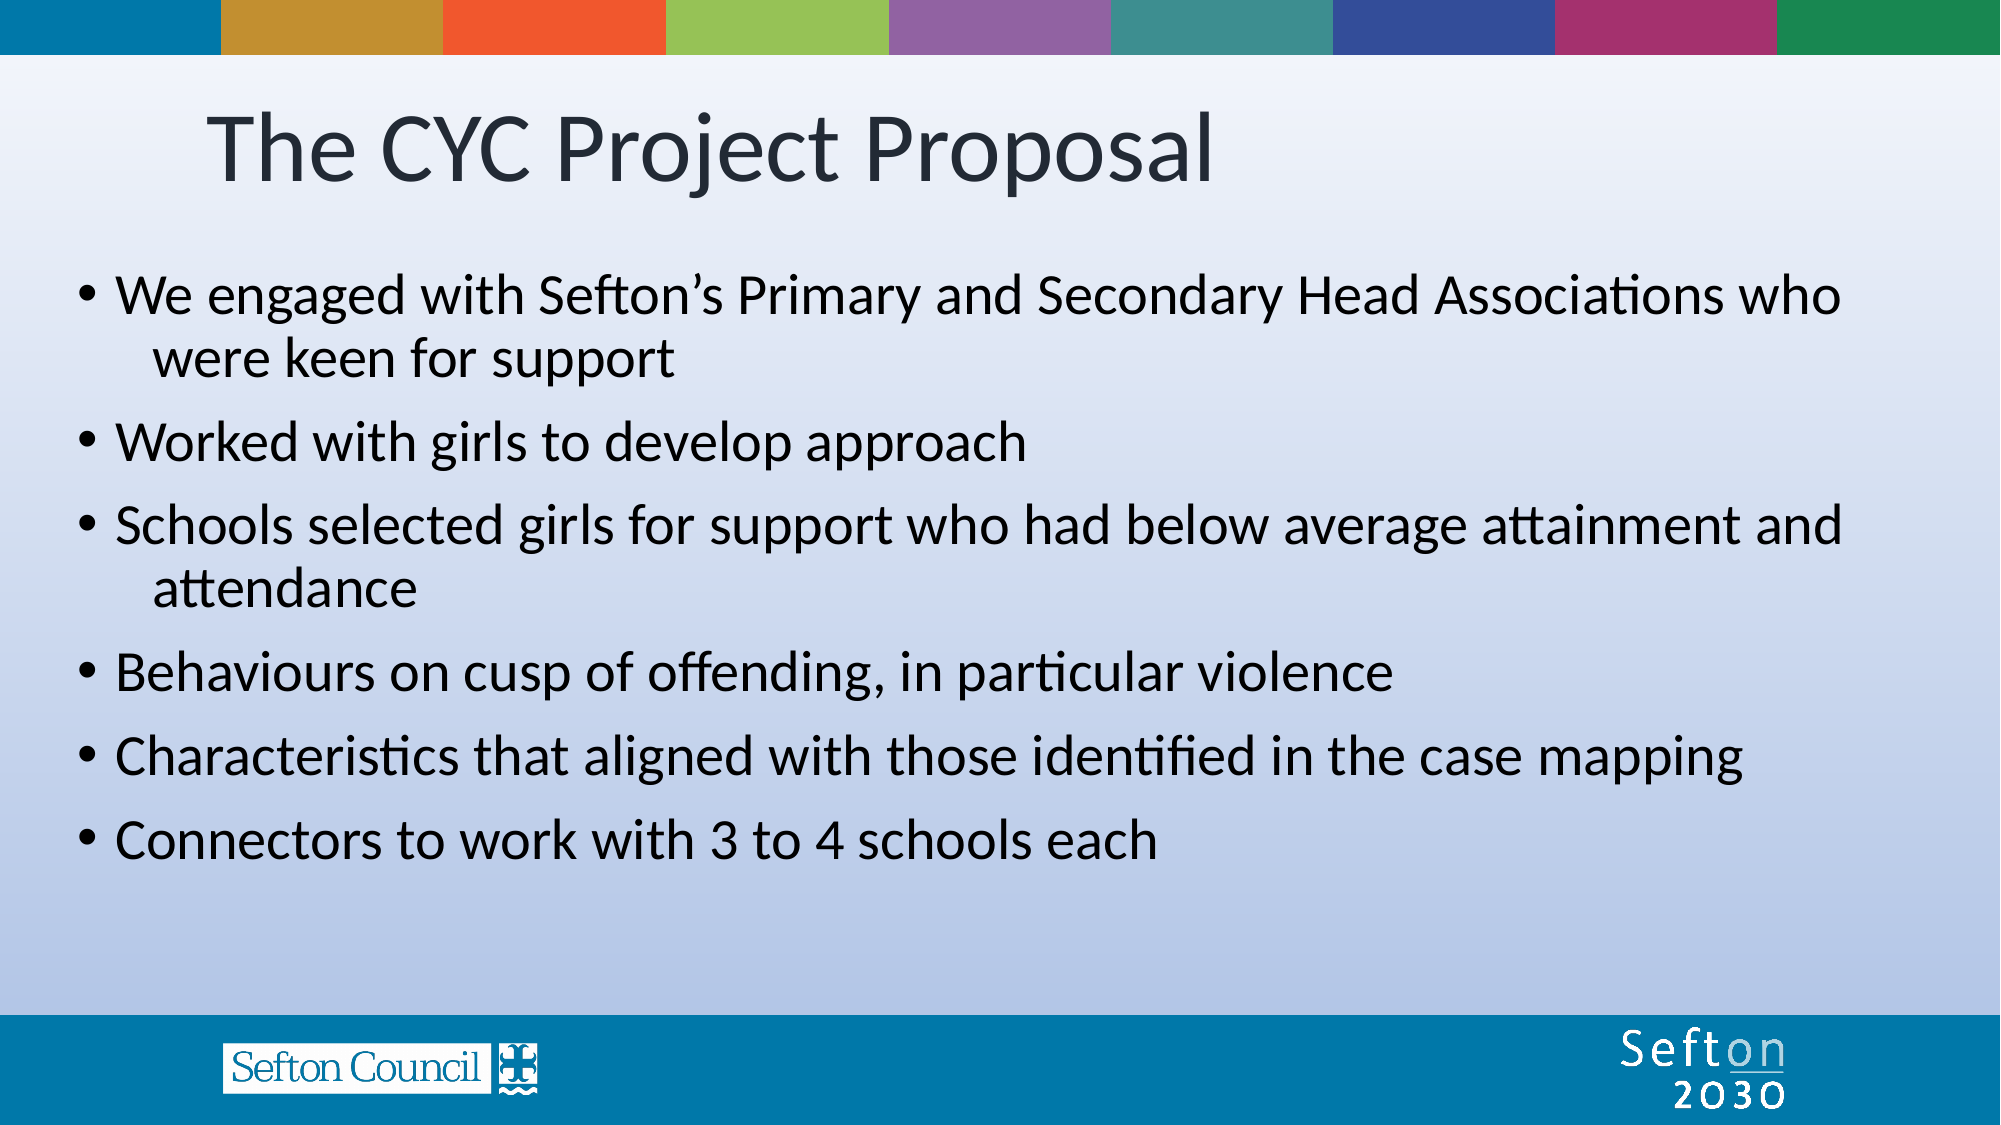

# The CYC Project Proposal
We engaged with Sefton’s Primary and Secondary Head Associations who were keen for support
Worked with girls to develop approach
Schools selected girls for support who had below average attainment and attendance
Behaviours on cusp of offending, in particular violence
Characteristics that aligned with those identified in the case mapping
Connectors to work with 3 to 4 schools each